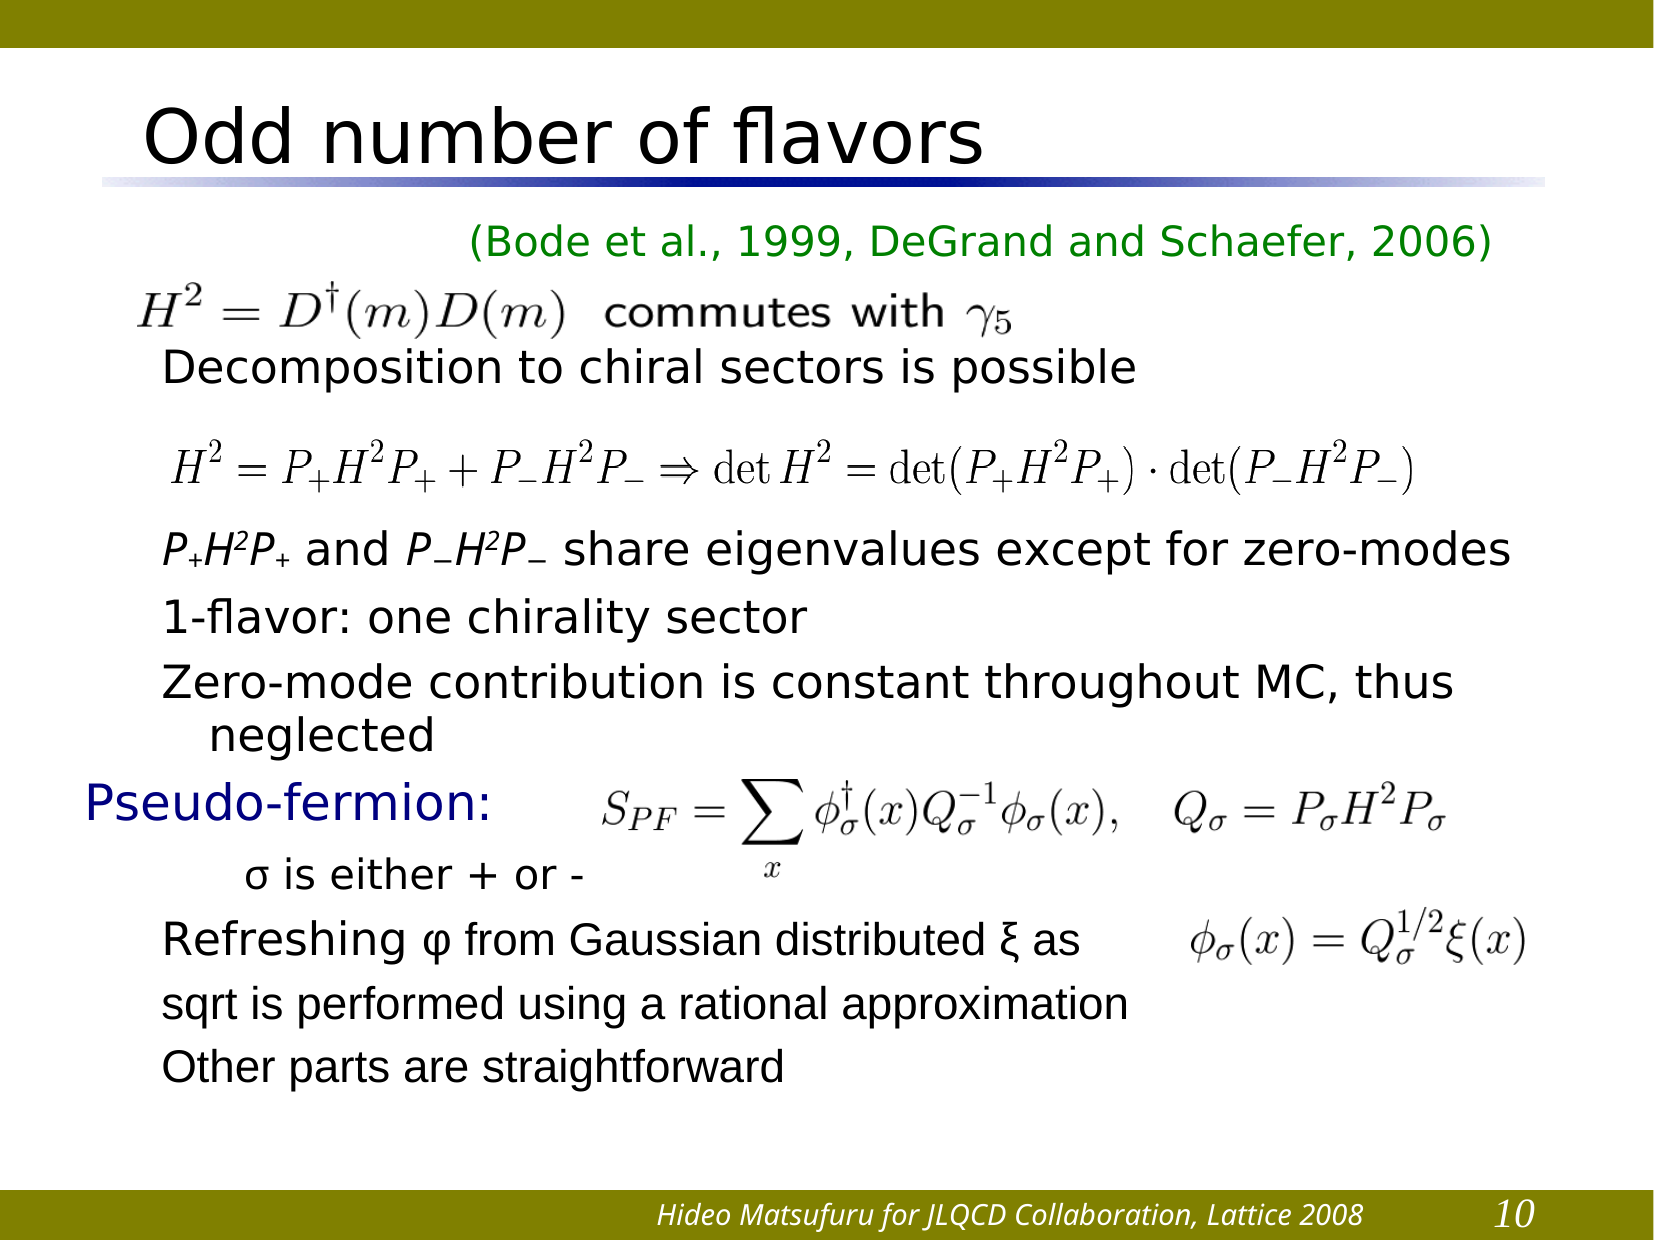

# Odd number of flavors
 (Bode et al., 1999, DeGrand and Schaefer, 2006)
Decomposition to chiral sectors is possible
P+H2P+ and P−H2P− share eigenvalues except for zero-modes
1-flavor: one chirality sector
Zero-mode contribution is constant throughout MC, thus neglected
Pseudo-fermion:
σ is either + or -
Refreshing φ from Gaussian distributed ξ as
sqrt is performed using a rational approximation
Other parts are straightforward